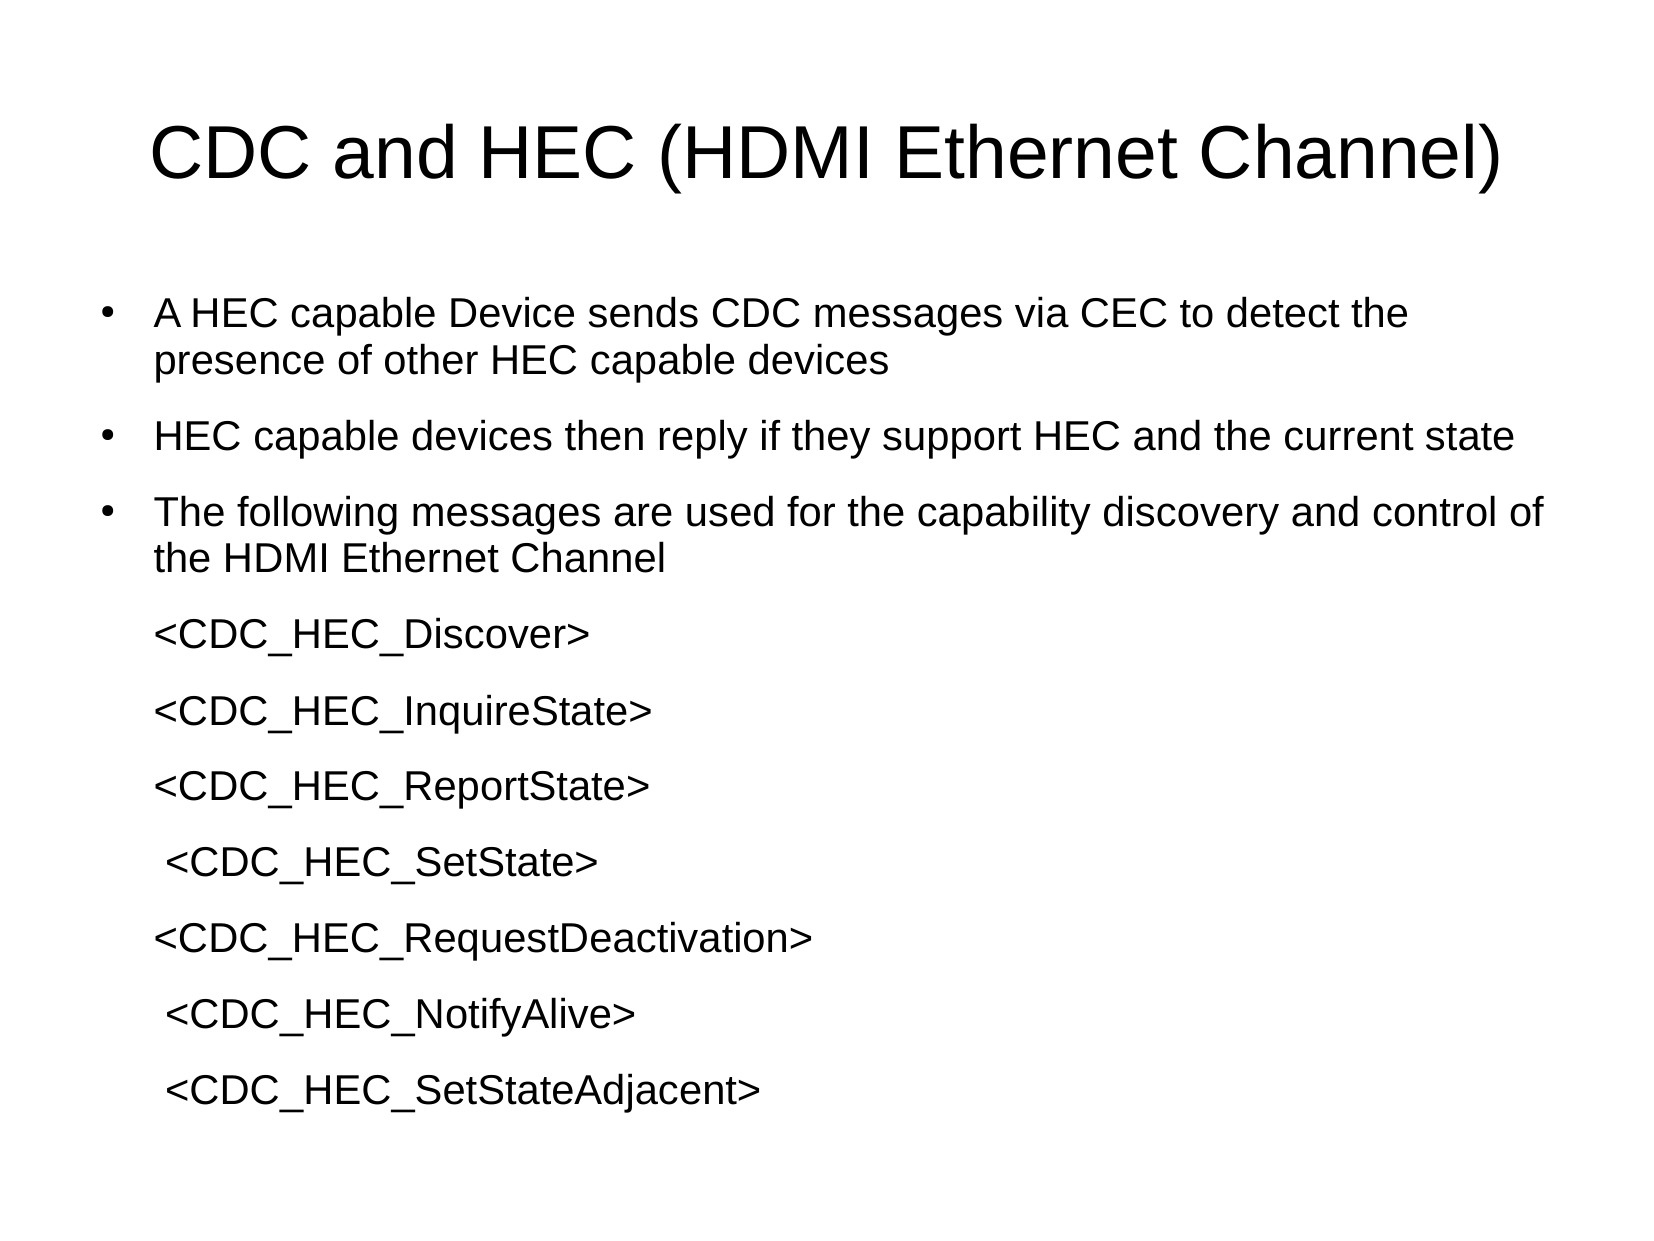

# CDC and HEC (HDMI Ethernet Channel)
A HEC capable Device sends CDC messages via CEC to detect the presence of other HEC capable devices
HEC capable devices then reply if they support HEC and the current state
The following messages are used for the capability discovery and control of the HDMI Ethernet Channel
<CDC_HEC_Discover>
<CDC_HEC_InquireState>
<CDC_HEC_ReportState>
 <CDC_HEC_SetState>
<CDC_HEC_RequestDeactivation>
 <CDC_HEC_NotifyAlive>
 <CDC_HEC_SetStateAdjacent>